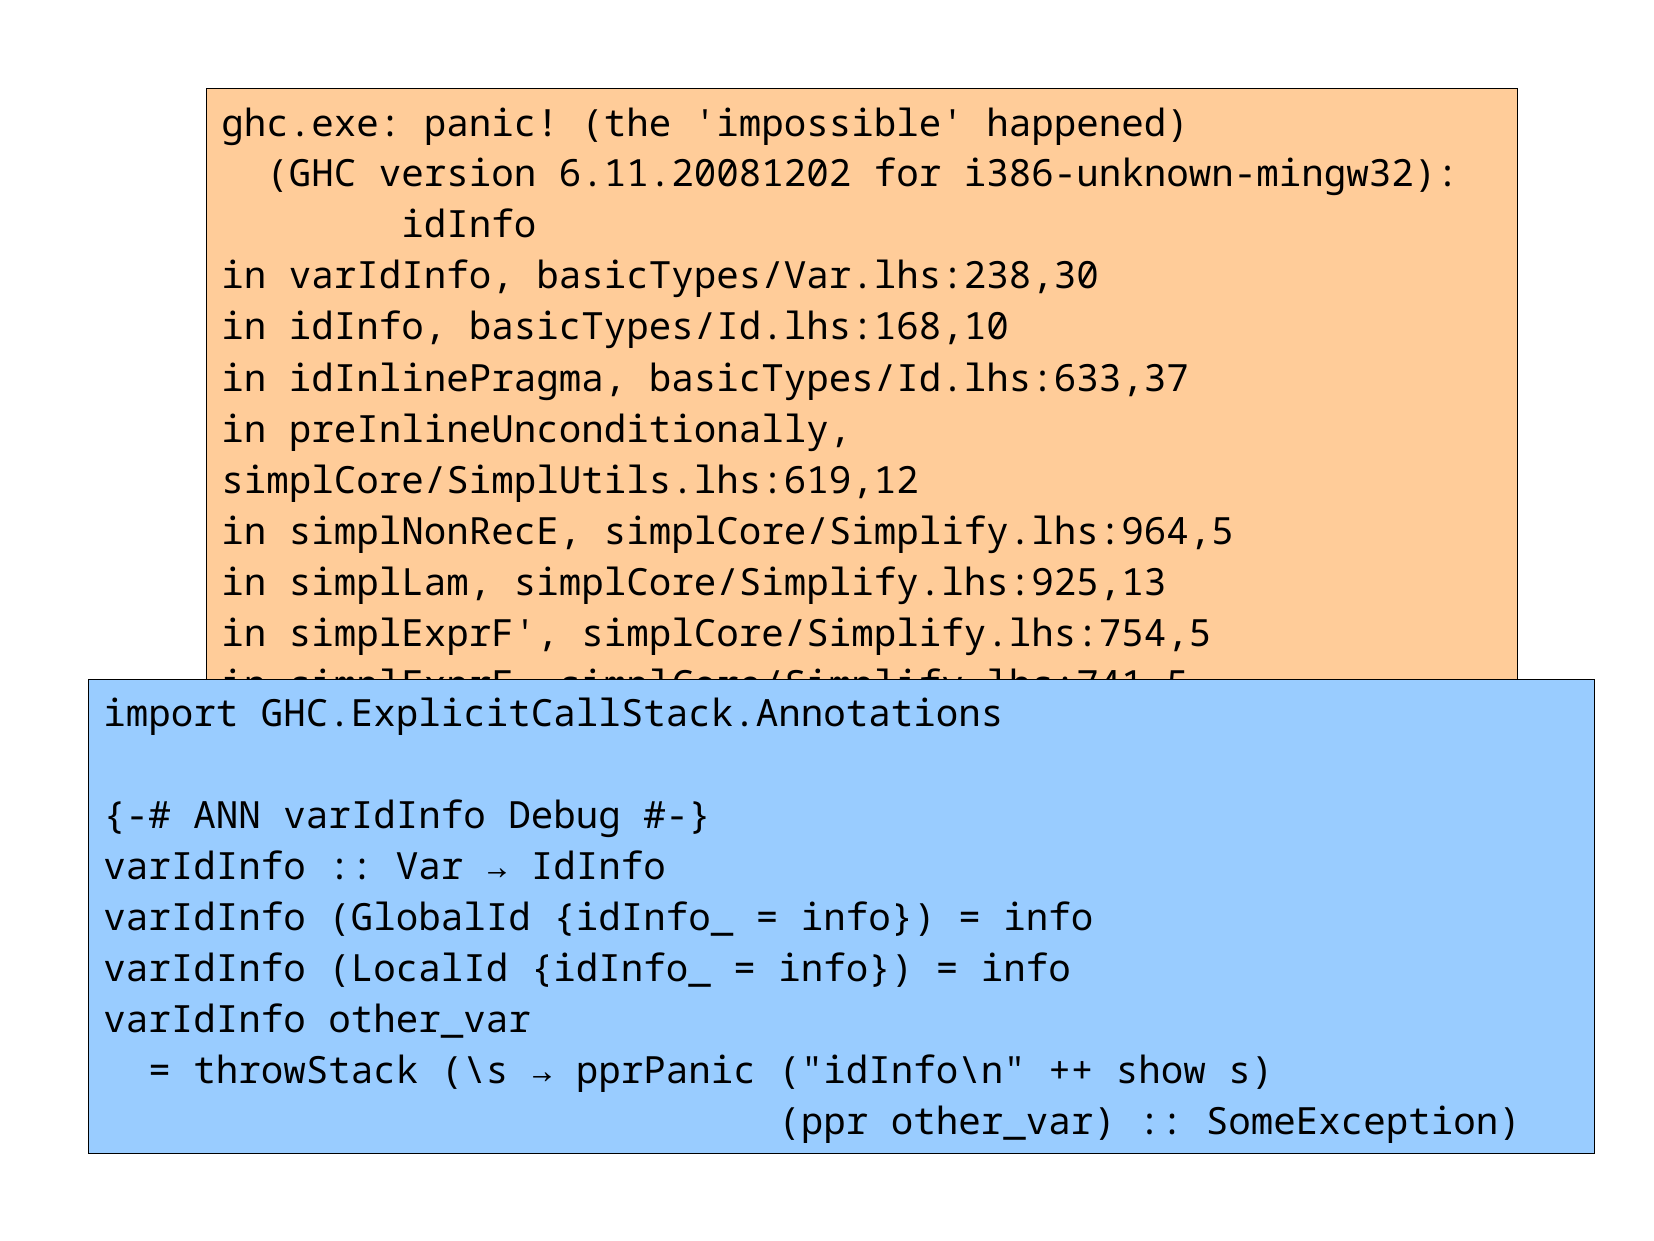

ghc.exe: panic! (the 'impossible' happened)
  (GHC version 6.11.20081202 for i386-unknown-mingw32):
        idInfo
in varIdInfo, basicTypes/Var.lhs:238,30
in idInfo, basicTypes/Id.lhs:168,10
in idInlinePragma, basicTypes/Id.lhs:633,37
ghc.exe: panic! (the 'impossible' happened)
  (GHC version 6.11.20081202 for i386-unknown-mingw32):
        idInfo
in varIdInfo, basicTypes/Var.lhs:238,30
in idInfo, basicTypes/Id.lhs:168,10
in idInlinePragma, basicTypes/Id.lhs:633,37
in preInlineUnconditionally, simplCore/SimplUtils.lhs:619,12
in simplNonRecE, simplCore/Simplify.lhs:964,5
in simplLam, simplCore/Simplify.lhs:925,13
in simplExprF', simplCore/Simplify.lhs:754,5
in simplExprF, simplCore/Simplify.lhs:741,5
import GHC.ExplicitCallStack.Annotations
{-# ANN varIdInfo Debug #-}
varIdInfo :: Var → IdInfo
varIdInfo (GlobalId {idInfo_ = info}) = info
varIdInfo (LocalId {idInfo_ = info}) = info
varIdInfo other_var
 = throwStack (\s → pprPanic ("idInfo\n" ++ show s)
 (ppr other_var) :: SomeException)
import GHC.ExplicitCallStack.Annotations
{-# ANN varIdInfo Debug #-}
varIdInfo :: Var → IdInfo
varIdInfo (GlobalId {idInfo_ = info}) = info
varIdInfo (LocalId {idInfo_ = info}) = info
varIdInfo other_var
 = throwStack (\s → pprPanic ("idInfo\n" ++ show s)
 (ppr other_var) :: SomeException)